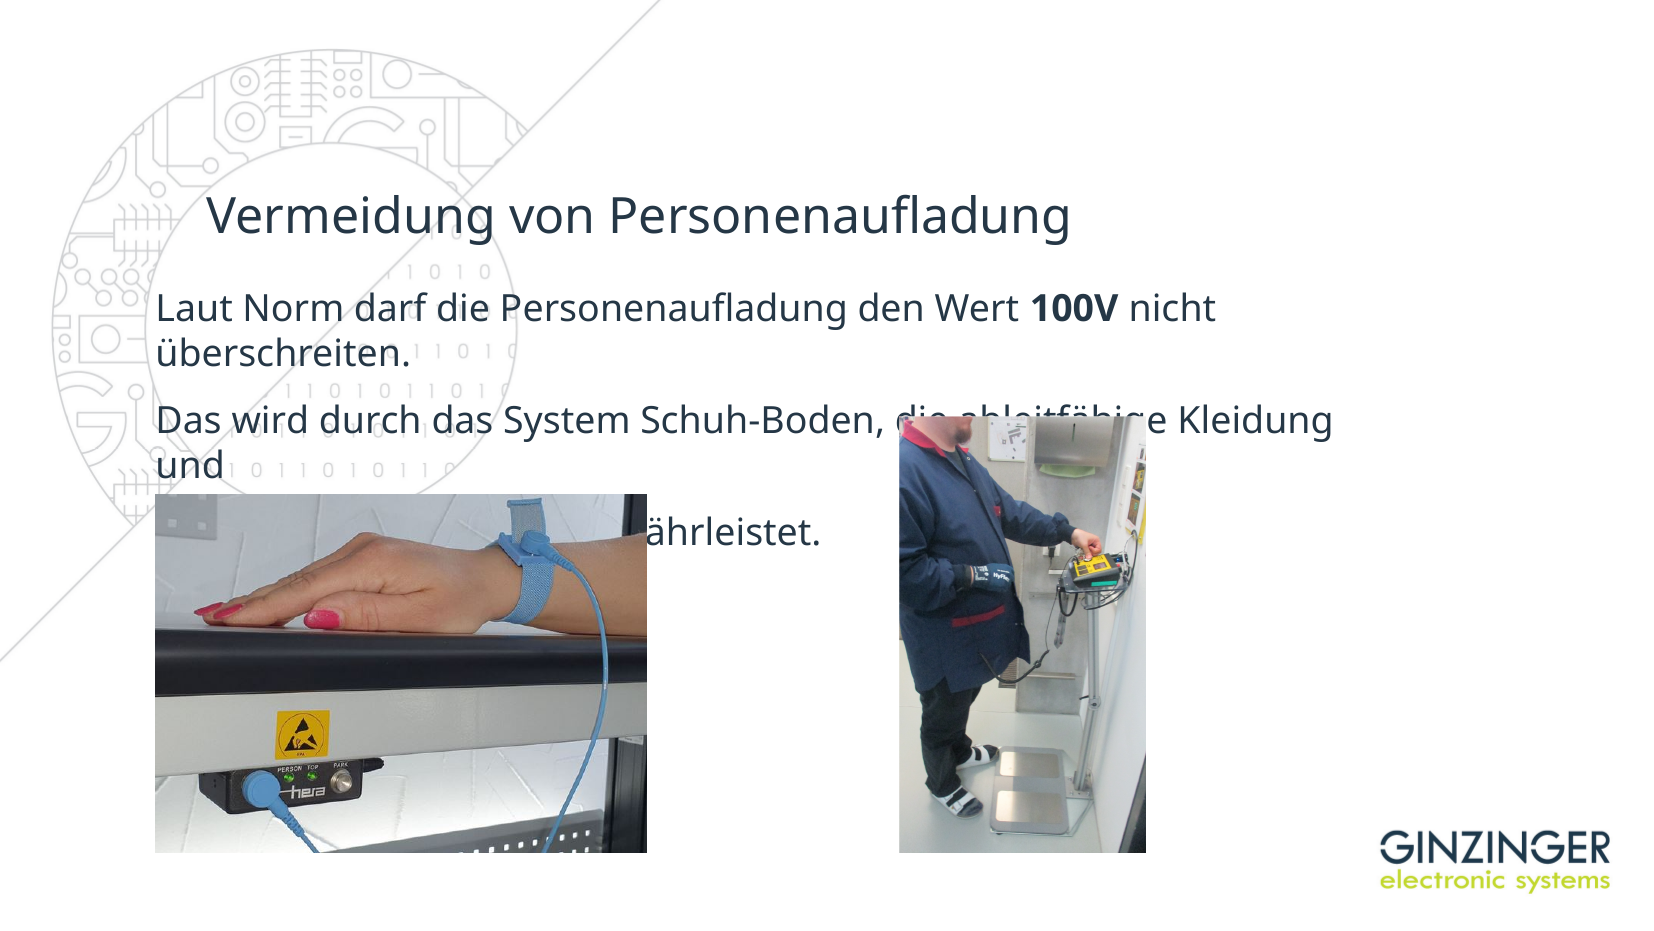

Vermeidung von Personenaufladung
Laut Norm darf die Personenaufladung den Wert 100V nicht überschreiten.
Das wird durch das System Schuh-Boden, die ableitfähige Kleidung und
die Handgelenkerdung gewährleistet.